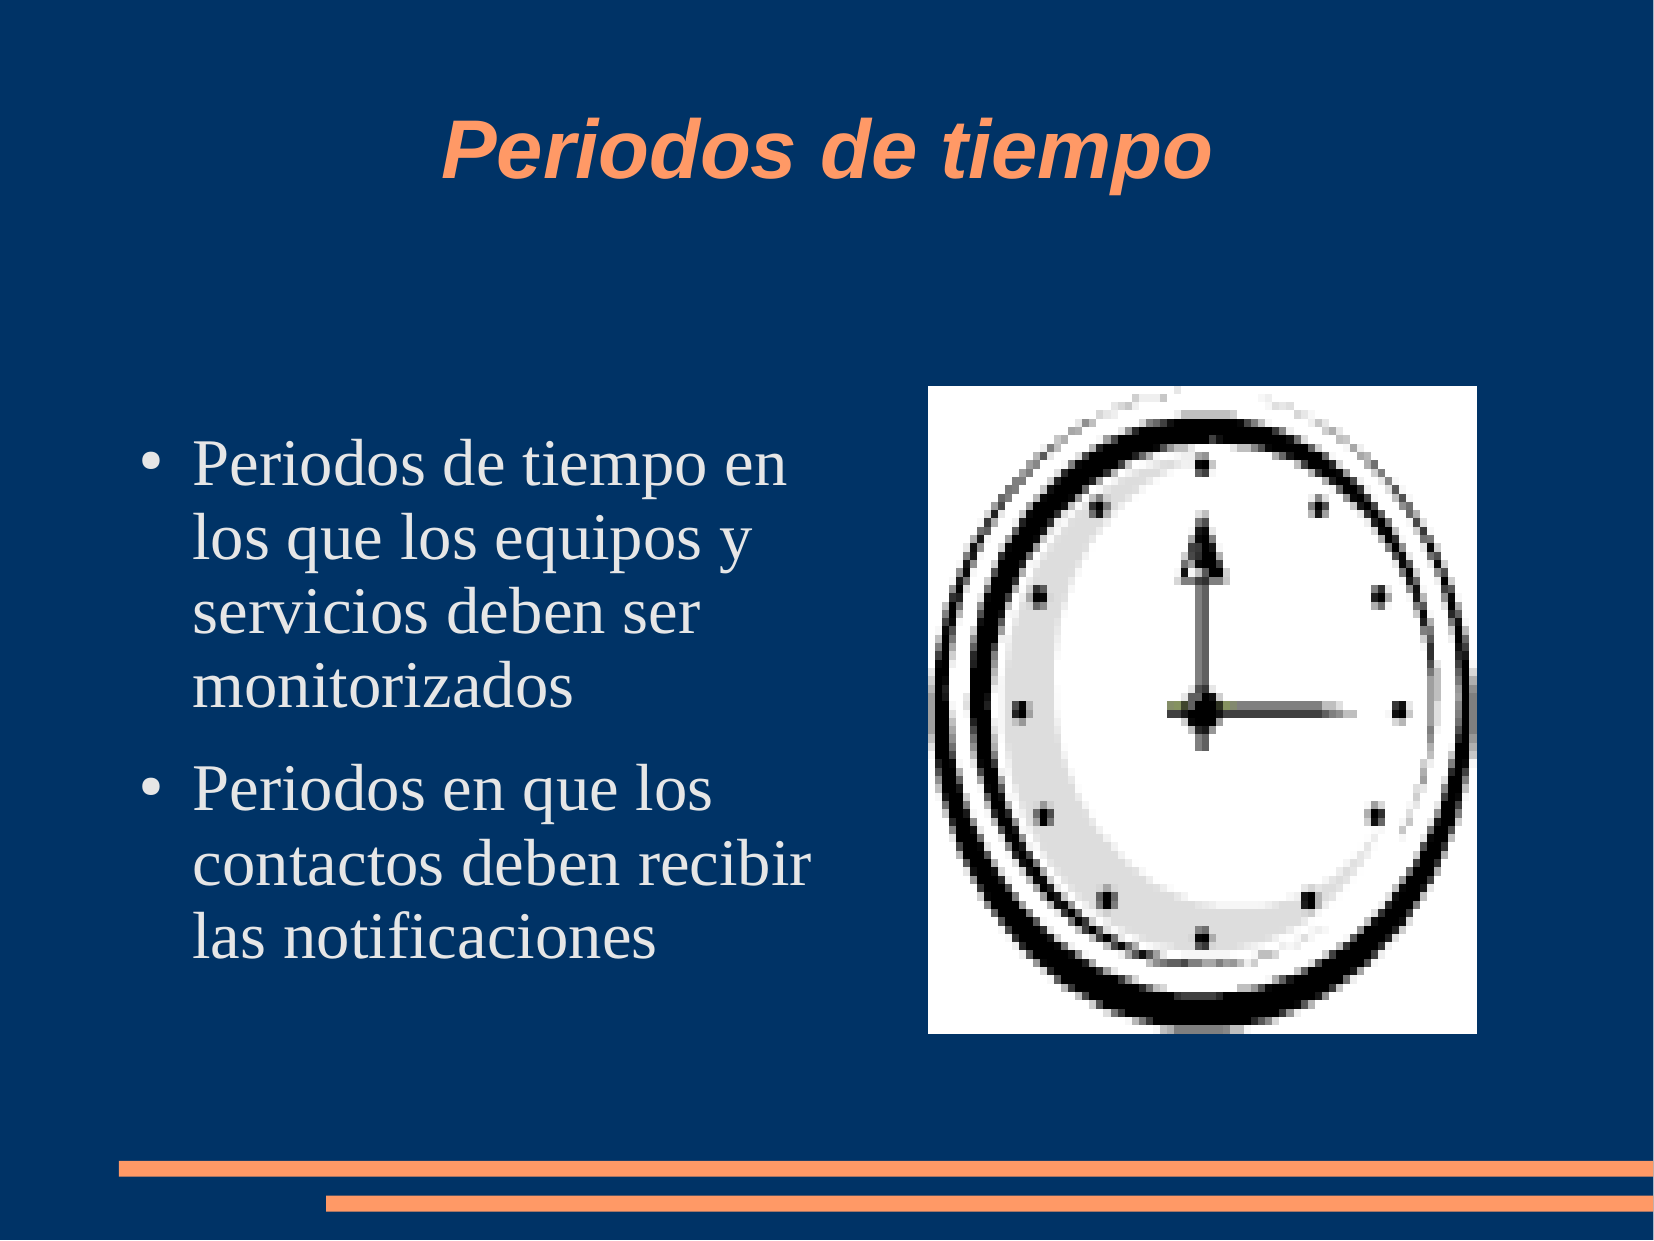

# Periodos de tiempo
Periodos de tiempo en los que los equipos y servicios deben ser monitorizados
Periodos en que los contactos deben recibir las notificaciones